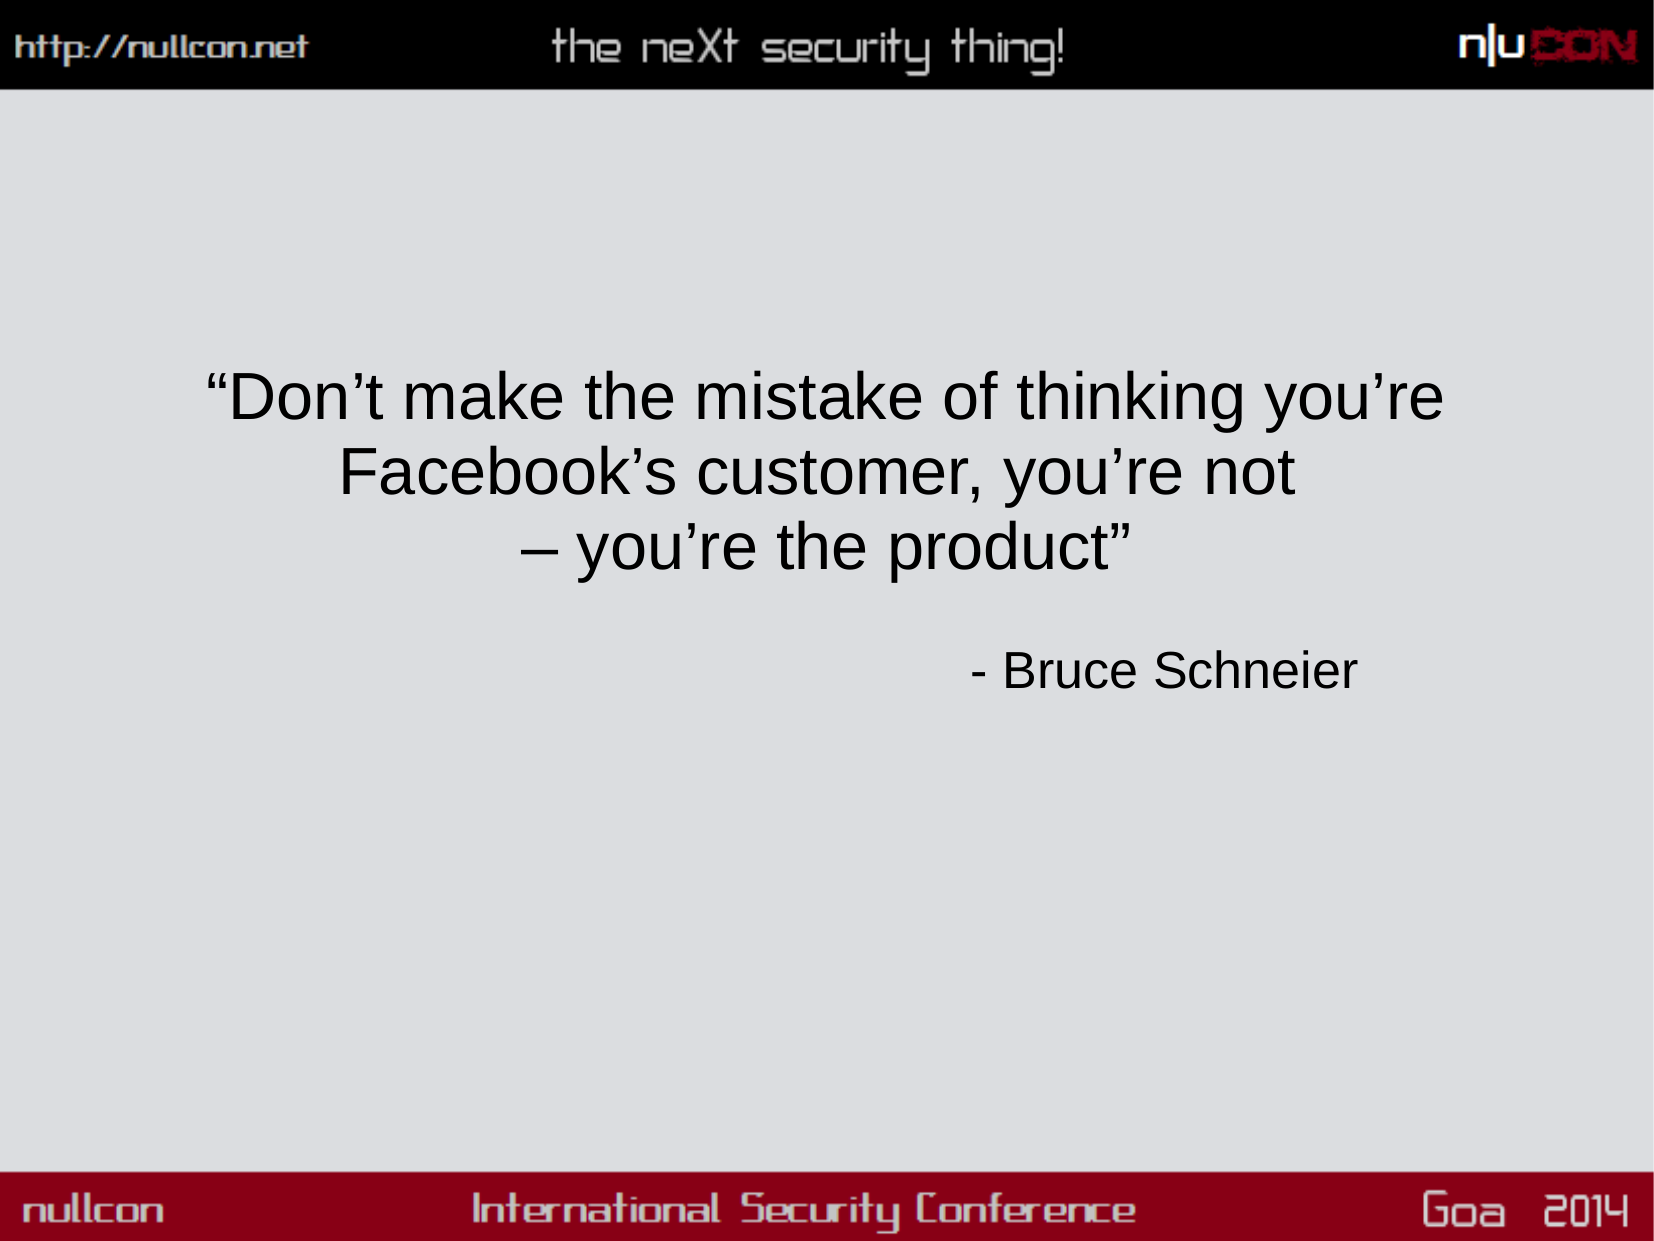

# “Don’t make the mistake of thinking you’re Facebook’s customer, you’re not – you’re the product”
- Bruce Schneier